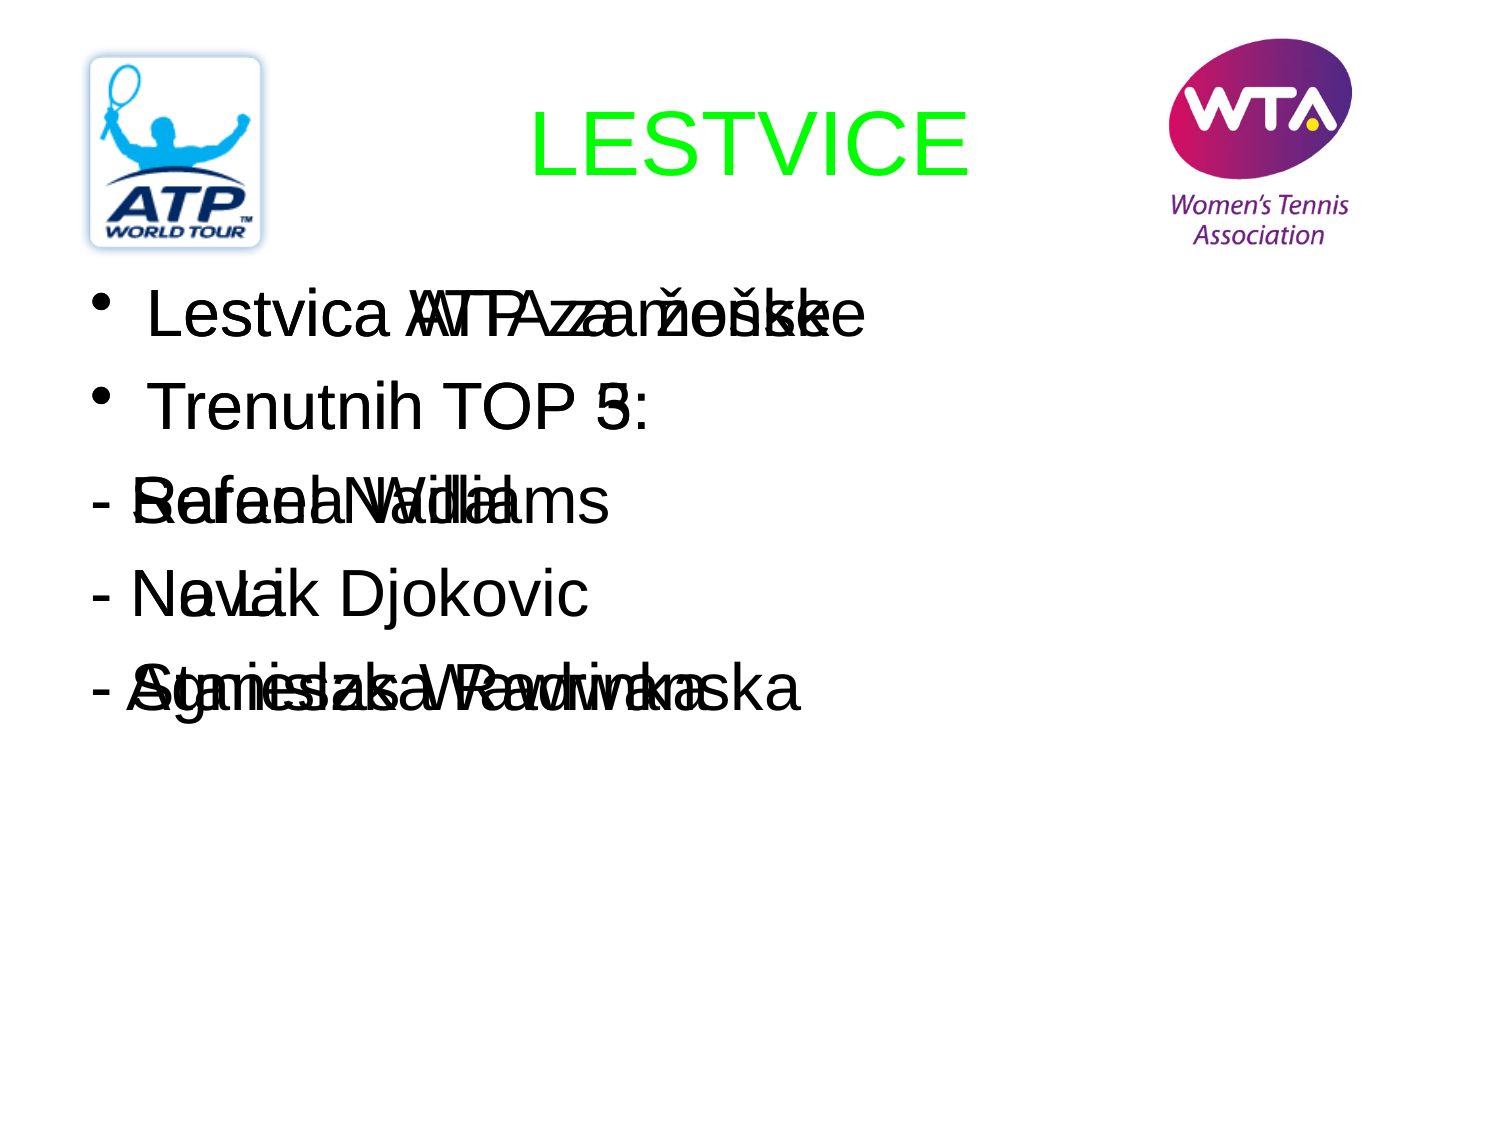

# LESTVICE
Lestvica ATP za moške
Trenutnih TOP 3:
- Rafael Nadal
- Novak Djokovic
- Stanislas Wawrinka
Lestvica WTA za ženske
Trenutnih TOP 5:
- Serena Williams
- Na Li
- Agnieszka Radwanska